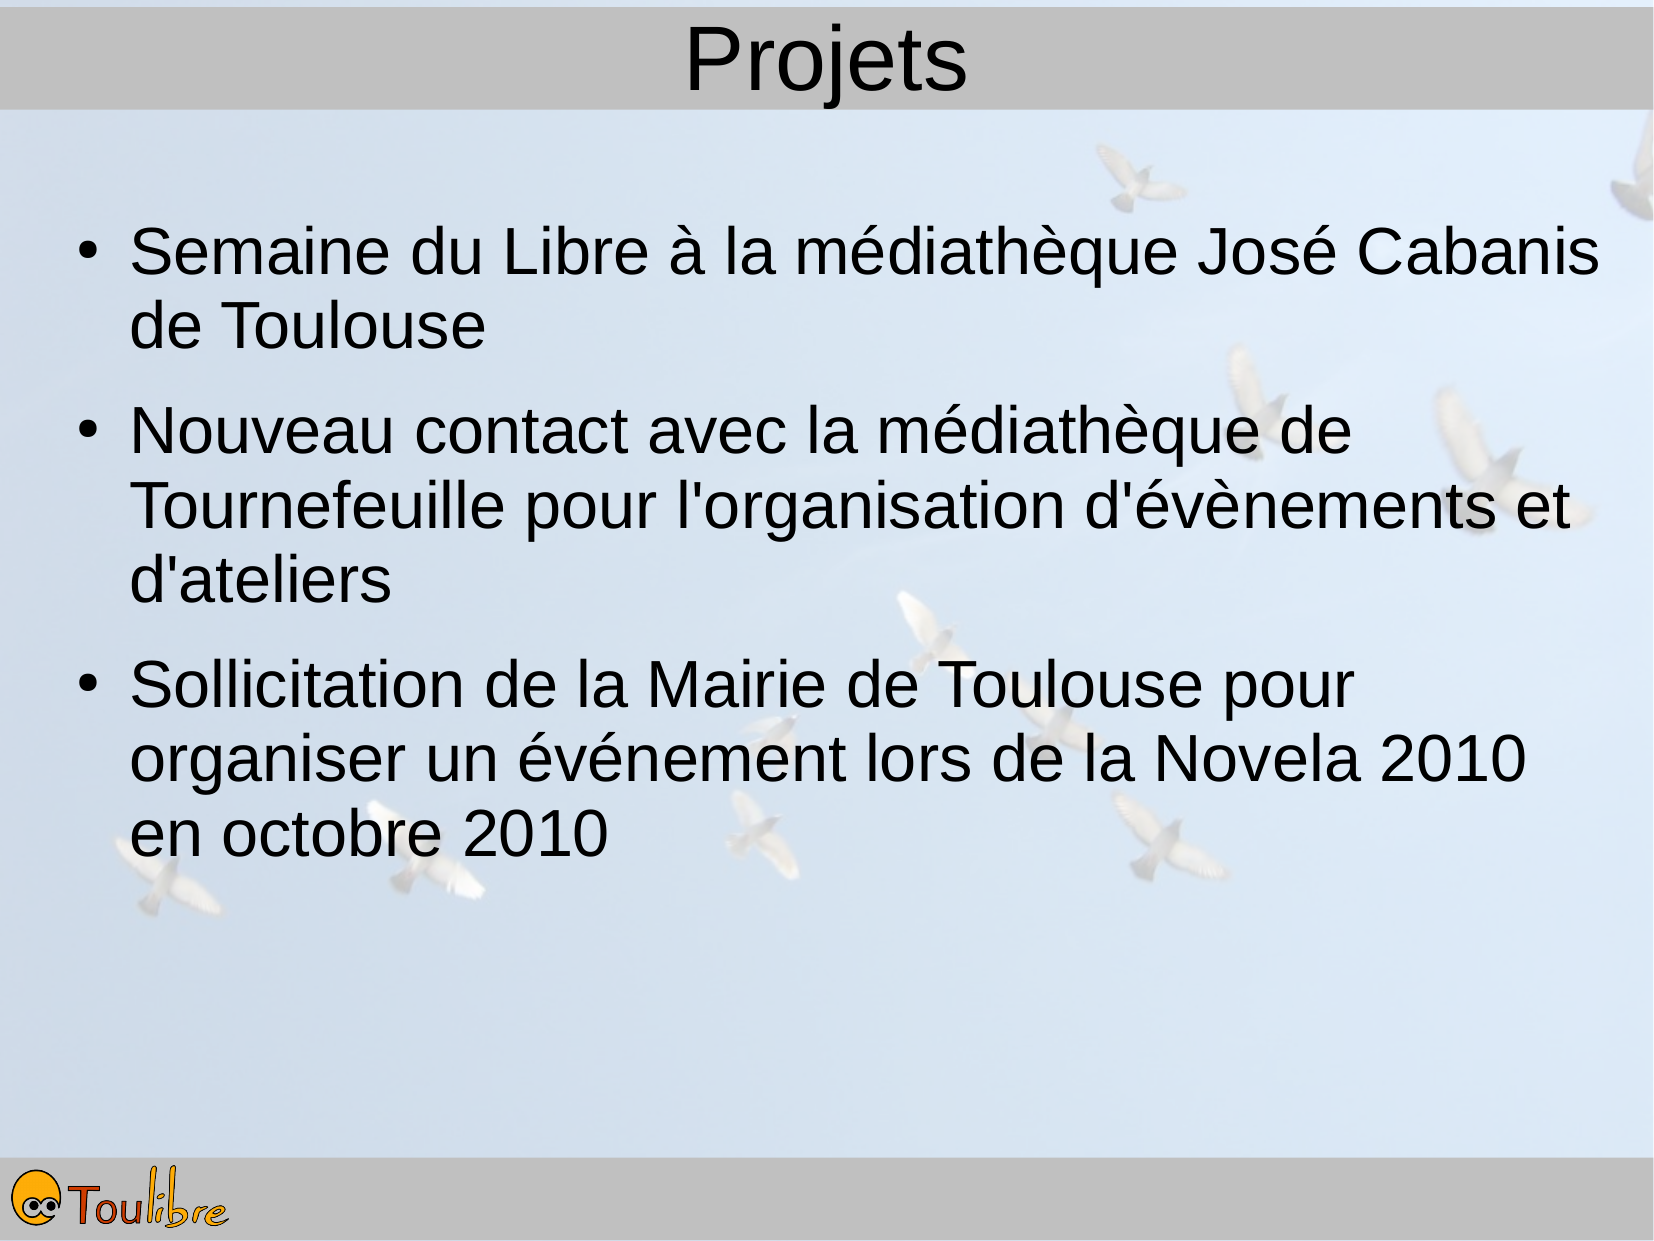

# Projets
Semaine du Libre à la médiathèque José Cabanis de Toulouse
Nouveau contact avec la médiathèque de Tournefeuille pour l'organisation d'évènements et d'ateliers
Sollicitation de la Mairie de Toulouse pour organiser un événement lors de la Novela 2010 en octobre 2010